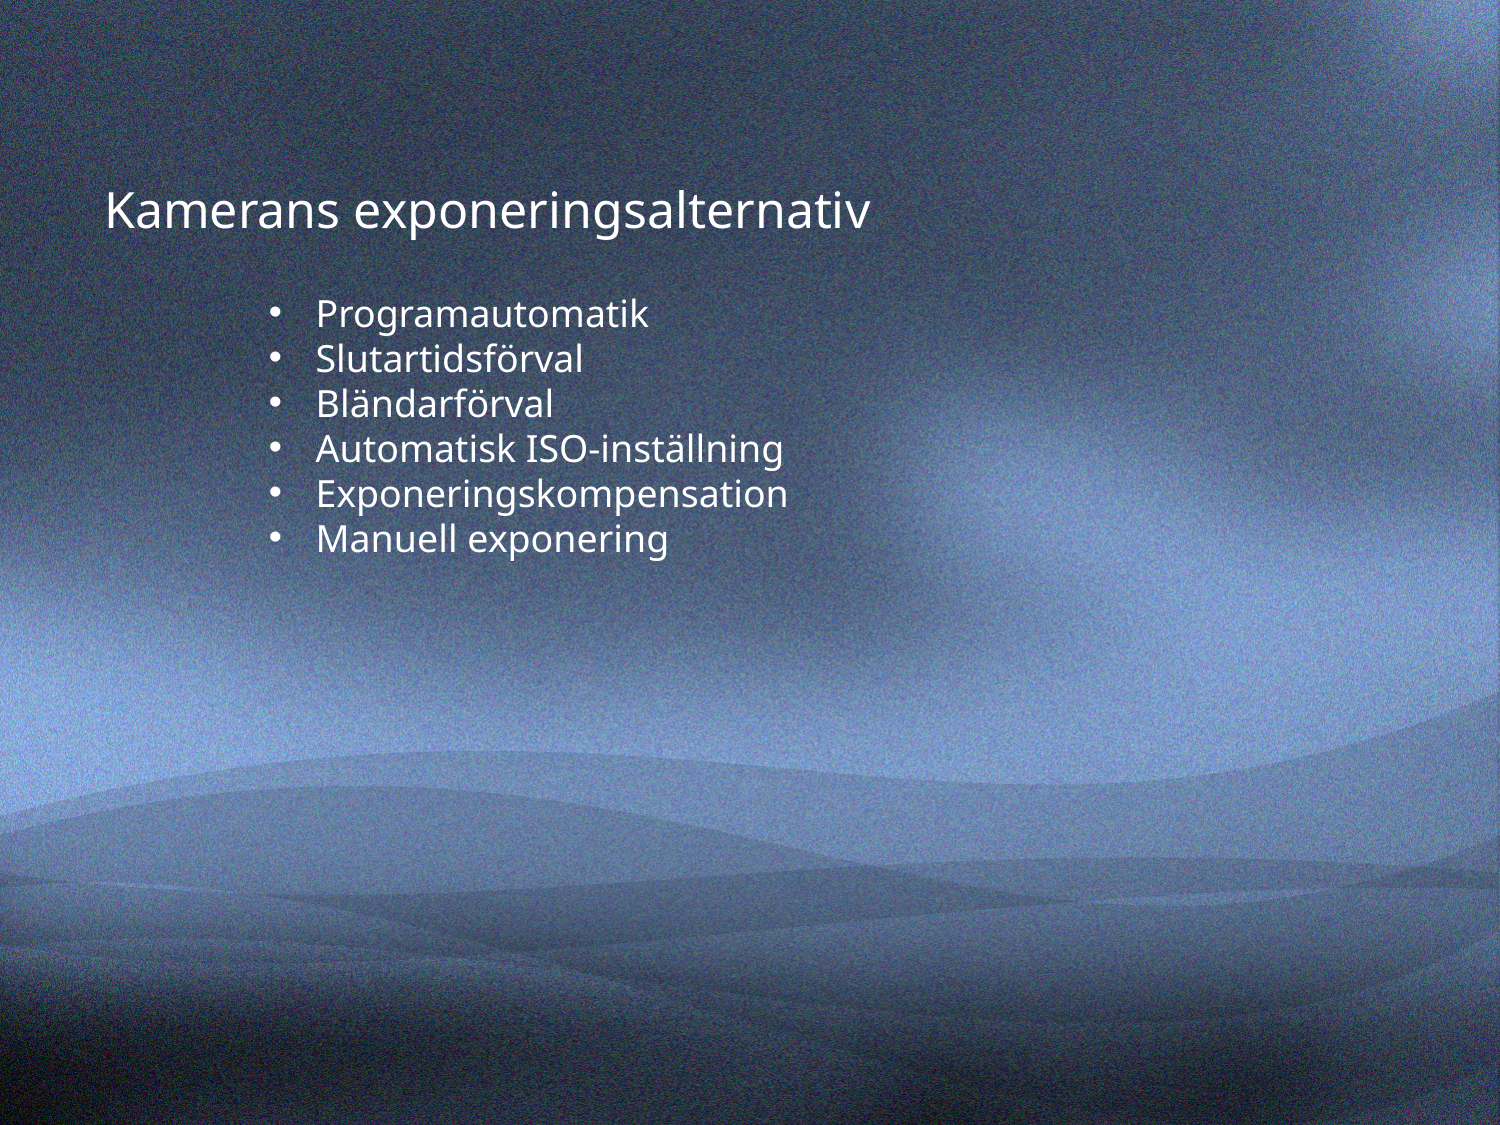

Kamerans exponeringsalternativ
Programautomatik
Slutartidsförval
Bländarförval
Automatisk ISO-inställning
Exponeringskompensation
Manuell exponering